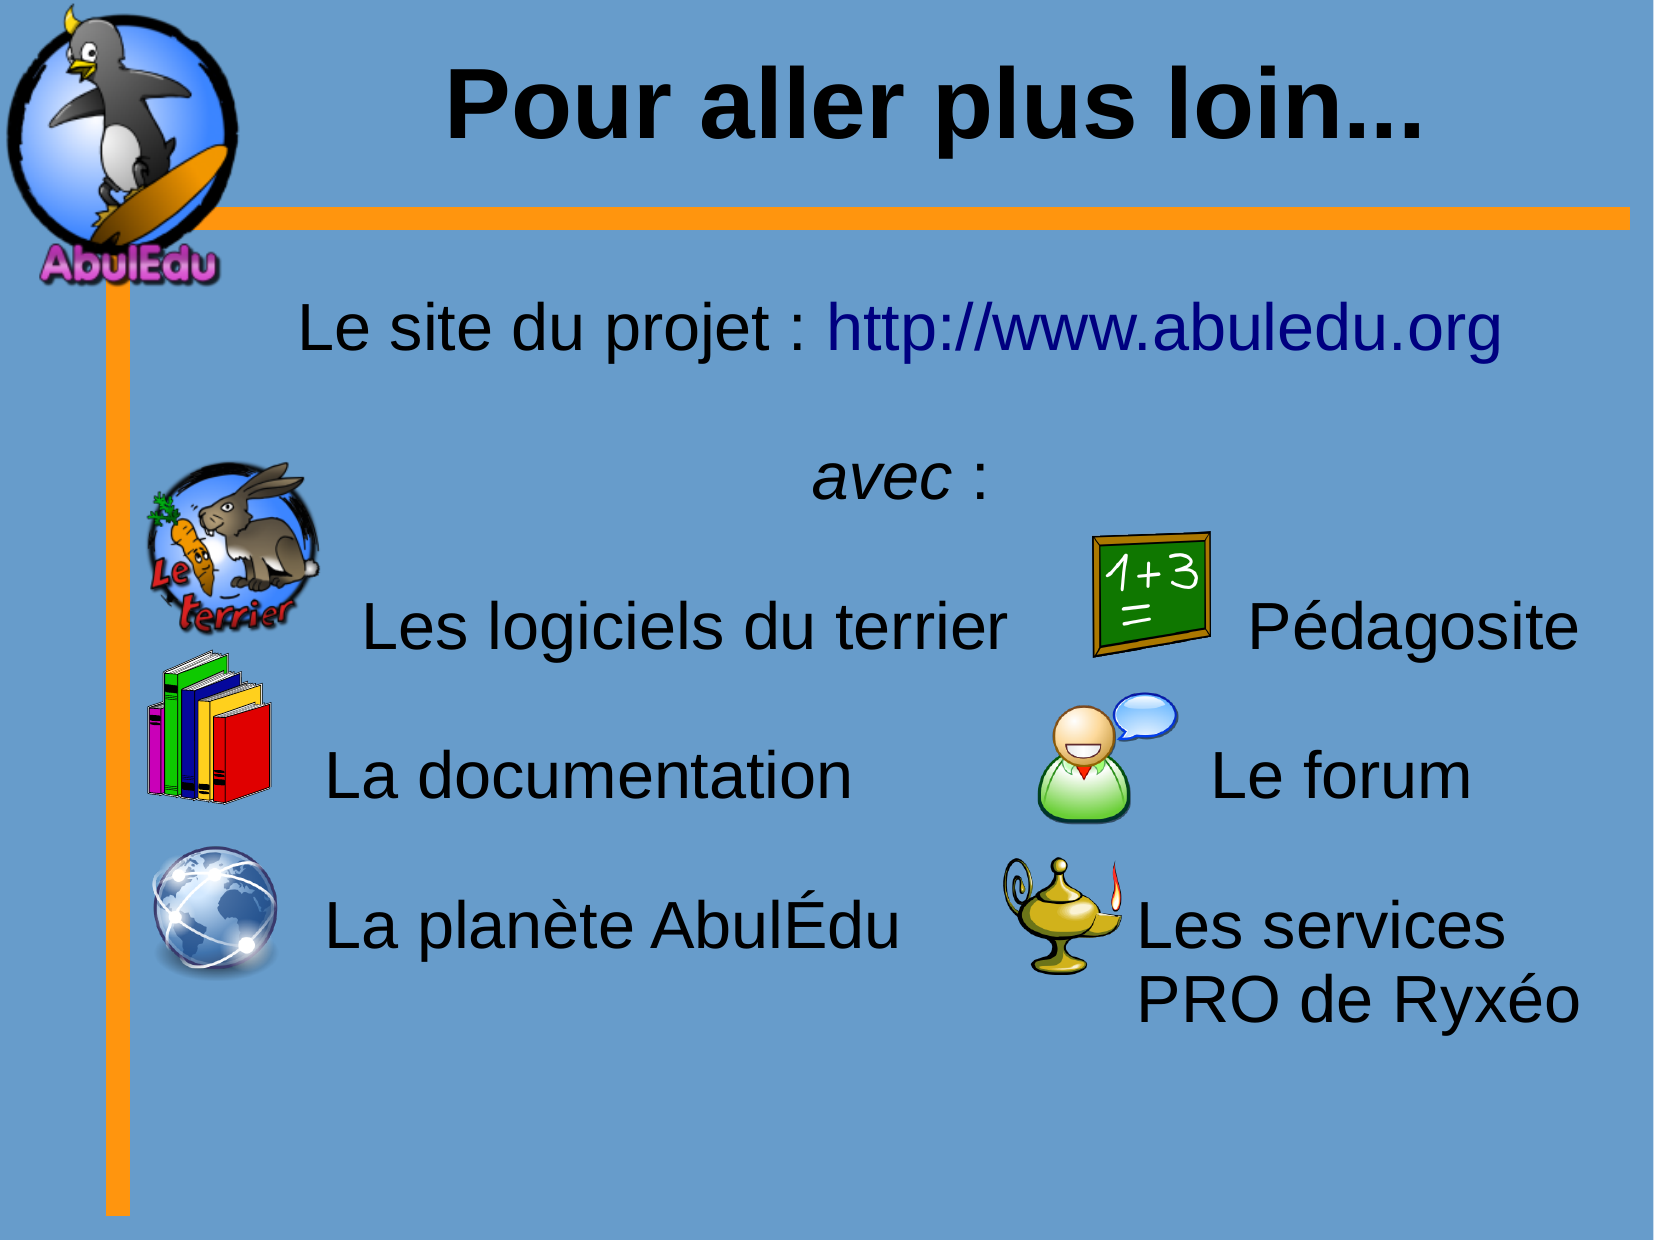

# Pour aller plus loin...
Le site du projet : http://www.abuledu.org
avec :
		 Les logiciels du terrier			 Pédagosite
		La documentation					Le forum
		La planète AbulÉdu				Les services
													PRO de Ryxéo